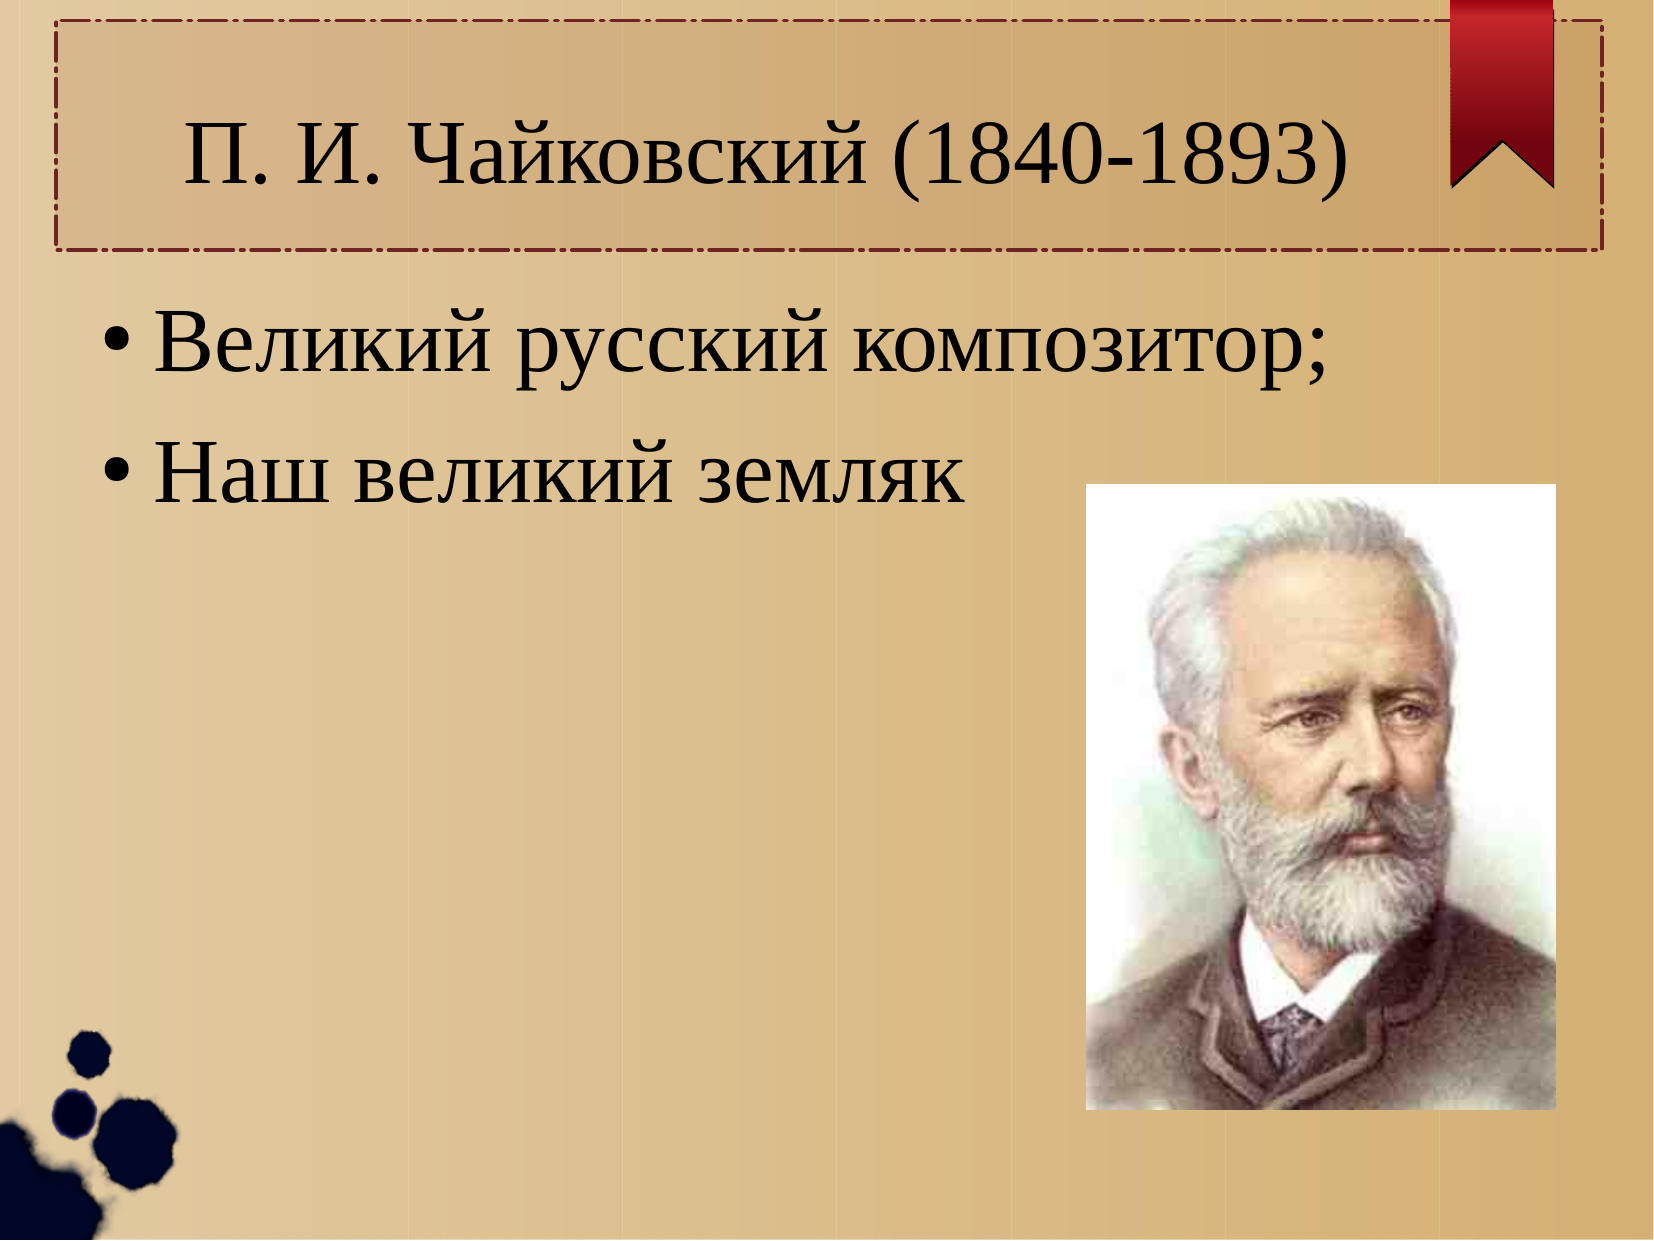

# П. И. Чайковский (1840-1893)
Великий русский композитор;
Наш великий земляк